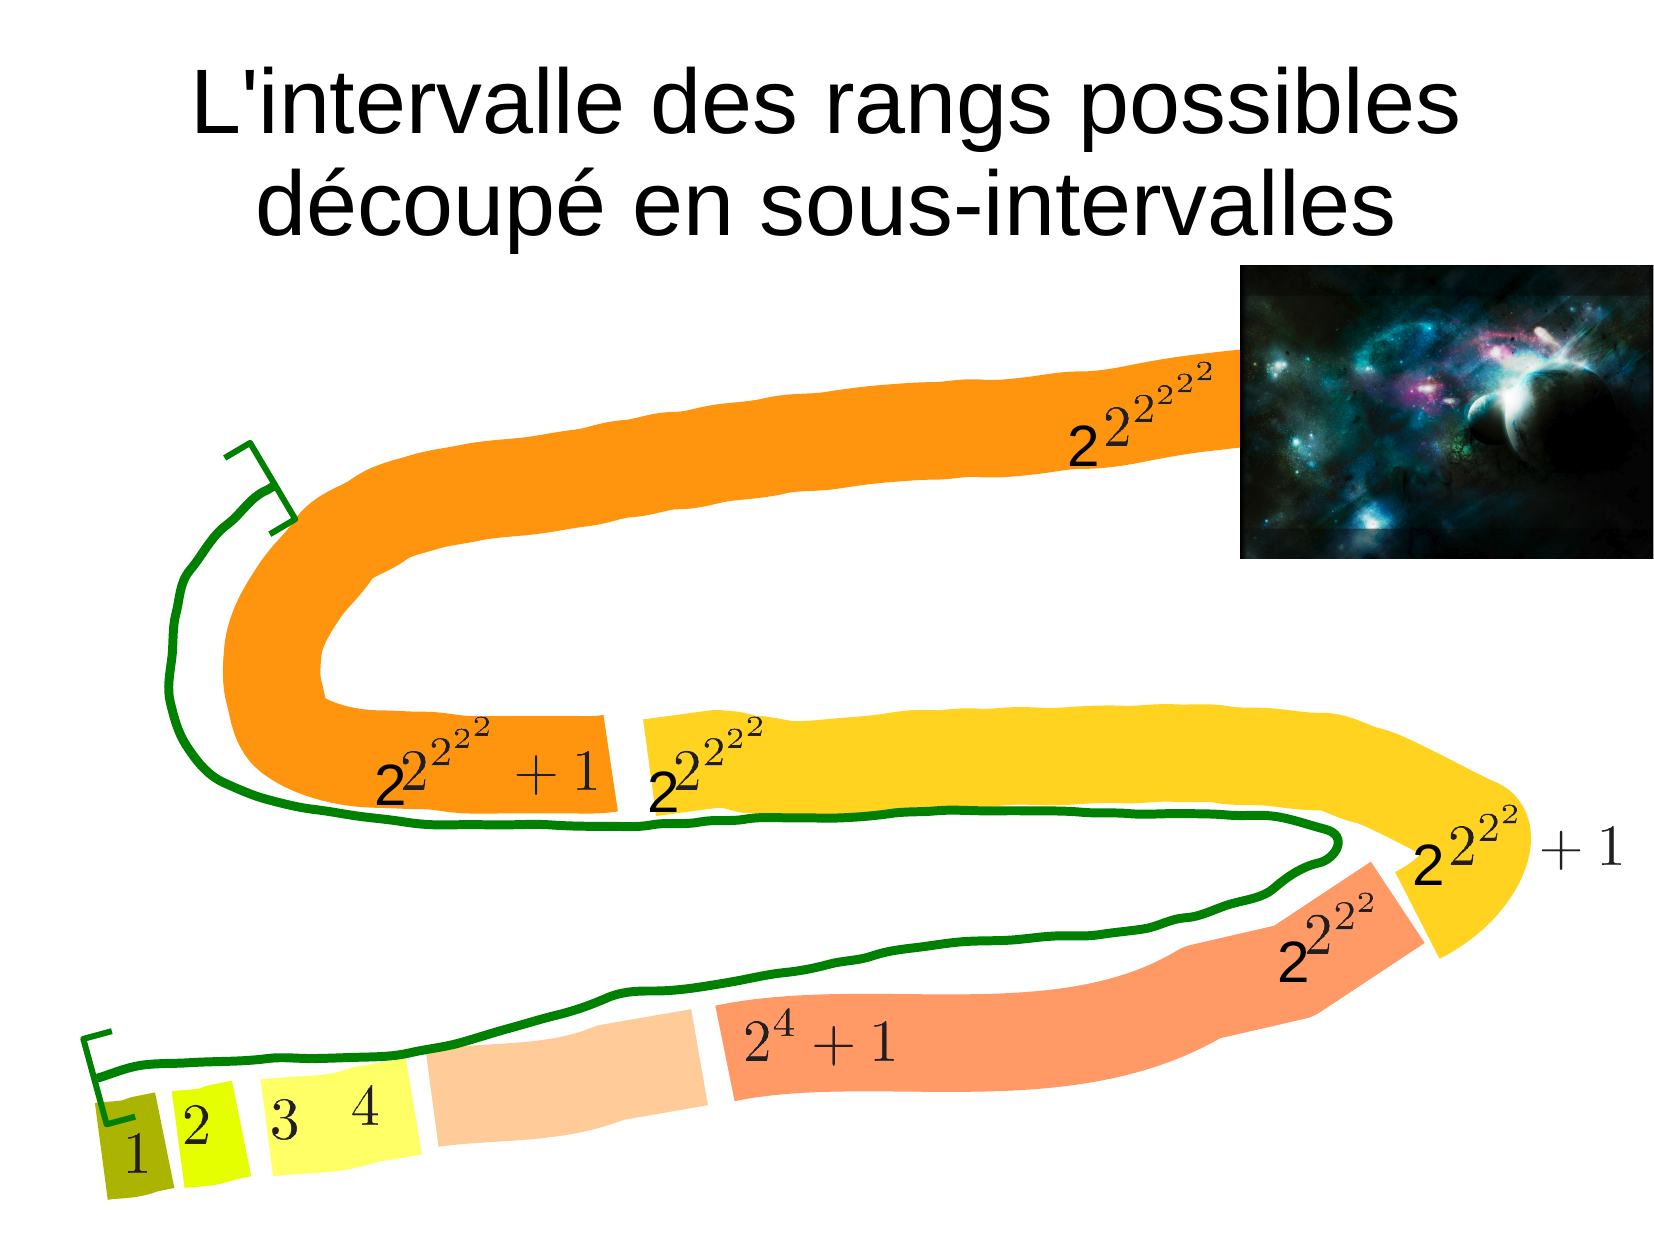

# L'intervalle des rangs possibles découpé en sous-intervalles
2
2
2
2
2